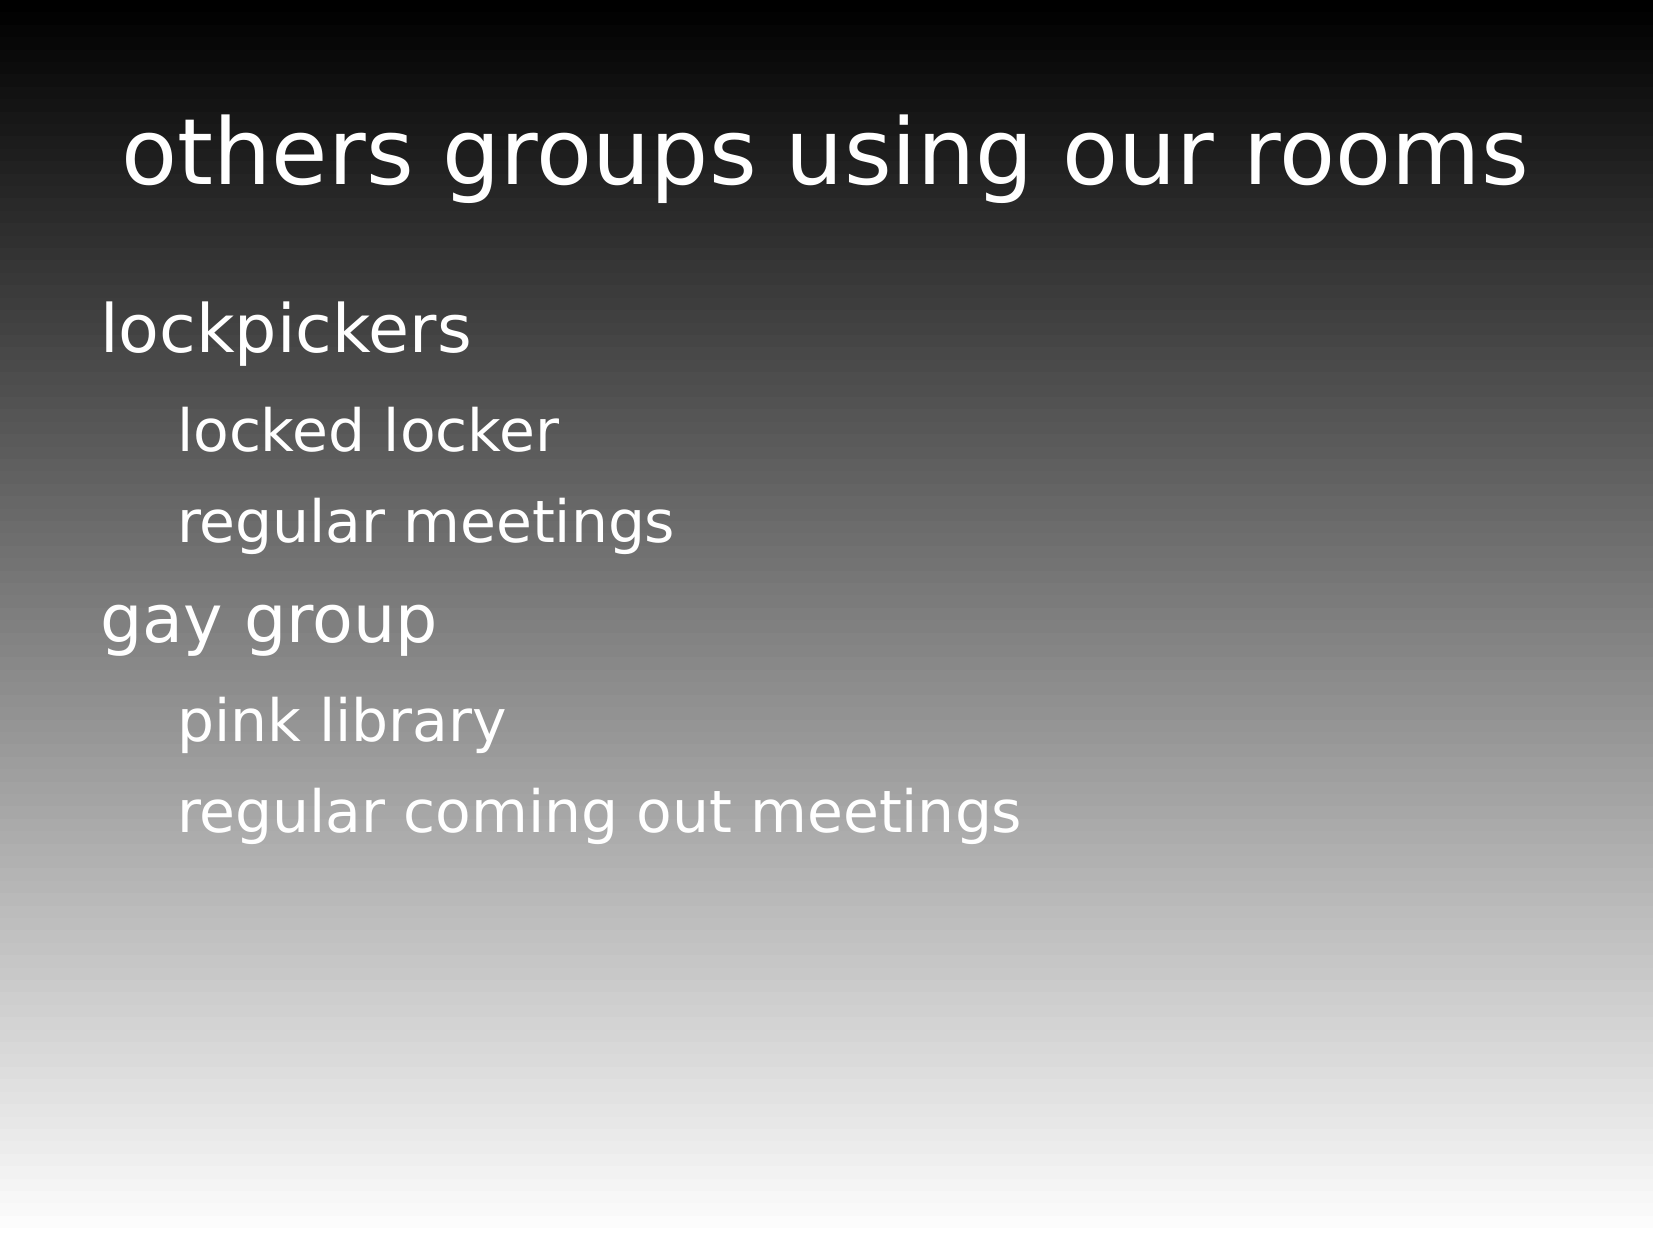

# others groups using our rooms
lockpickers
locked locker
regular meetings
gay group
pink library
regular coming out meetings